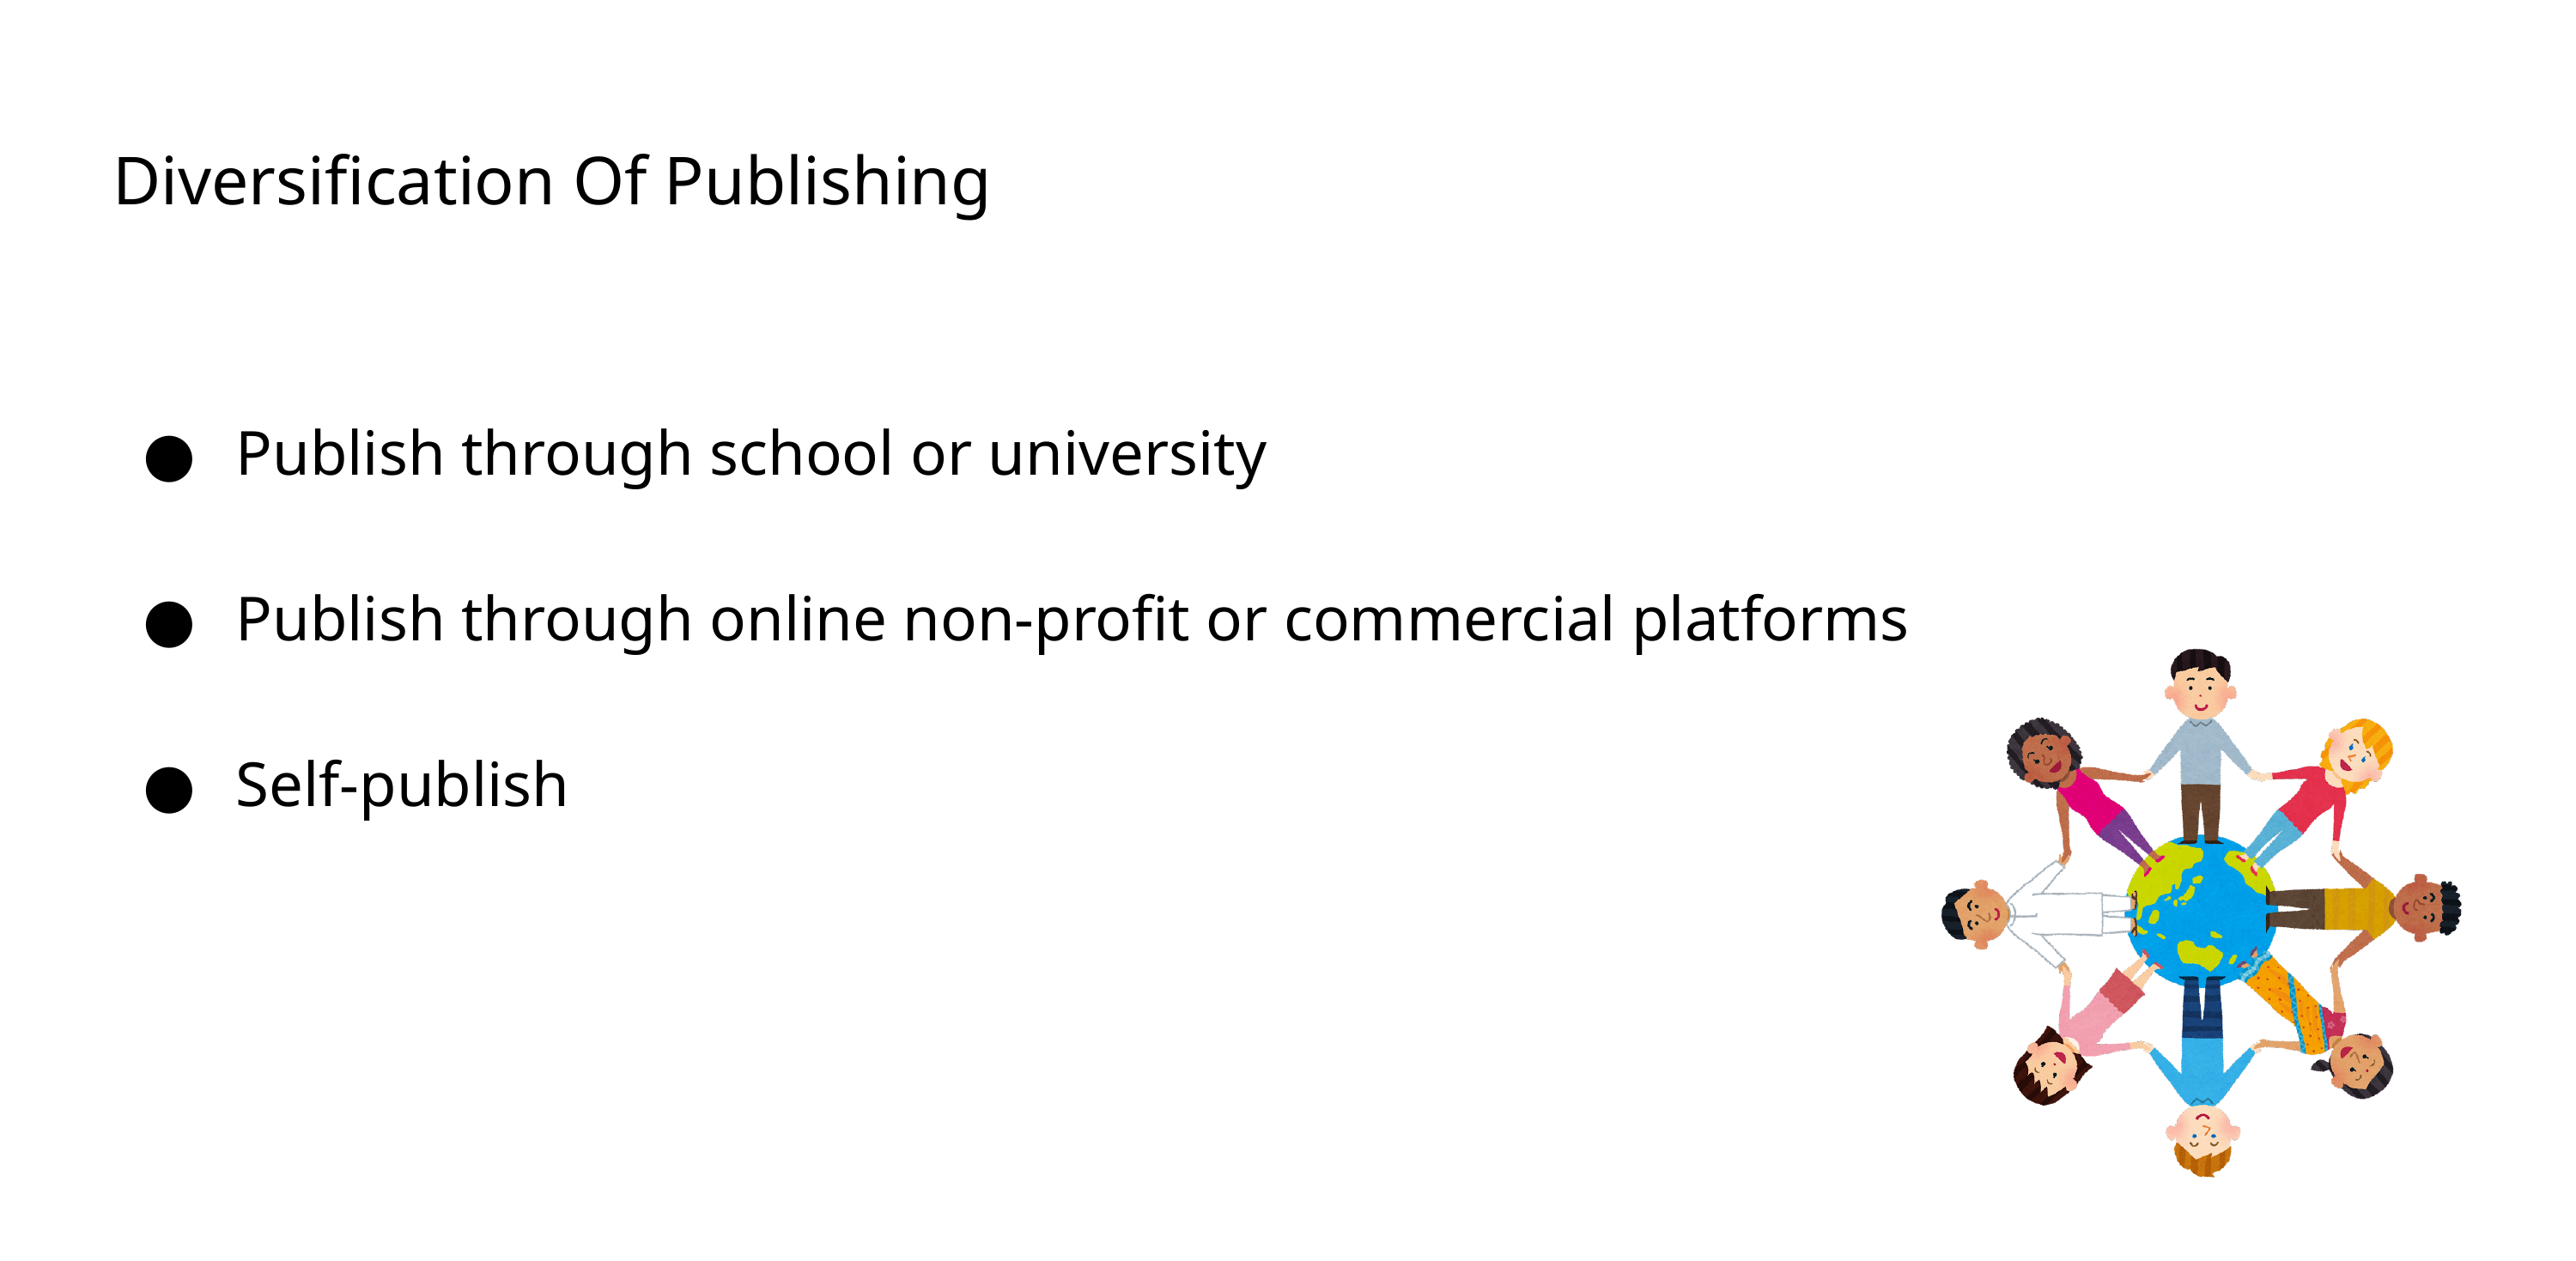

# Diversification Of Publishing
Publish through school or university
Publish through online non-profit or commercial platforms
Self-publish